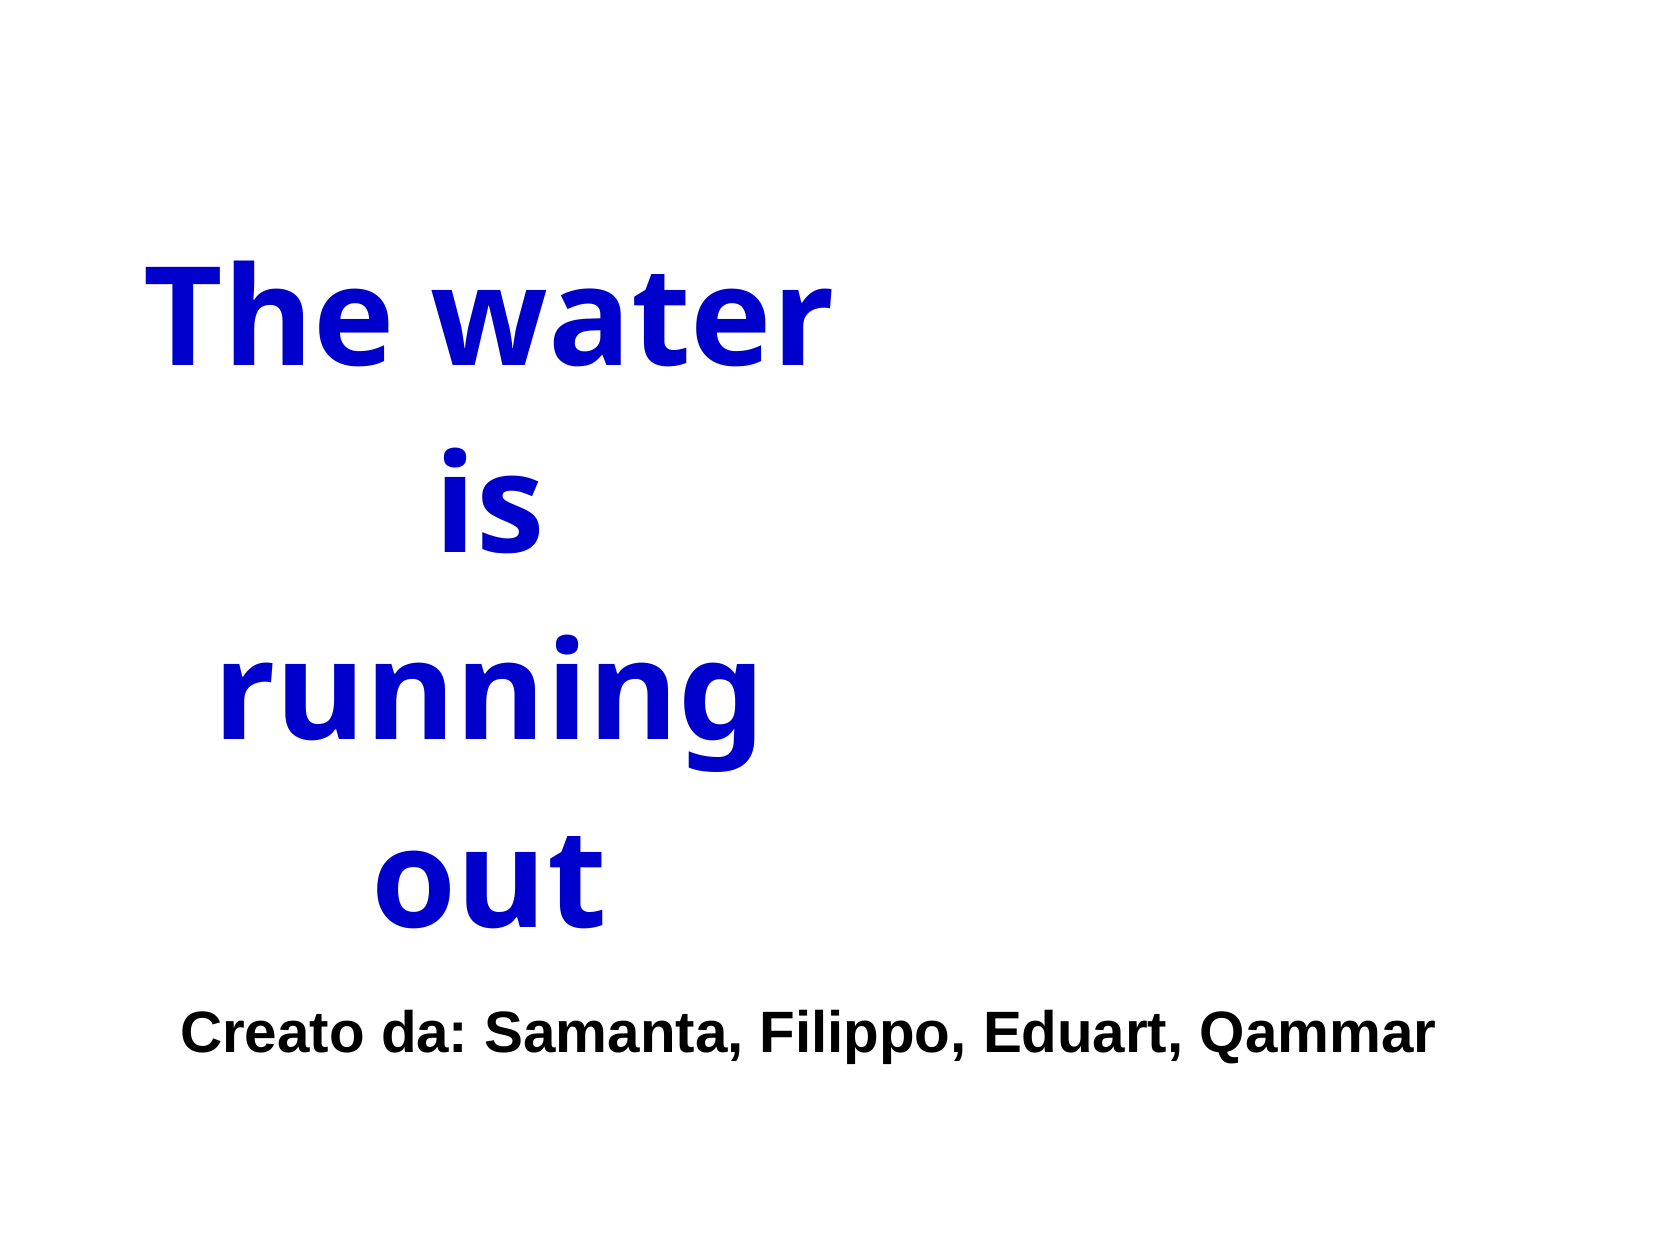

The water
is
running
out
Creato da: Samanta, Filippo, Eduart, Qammar